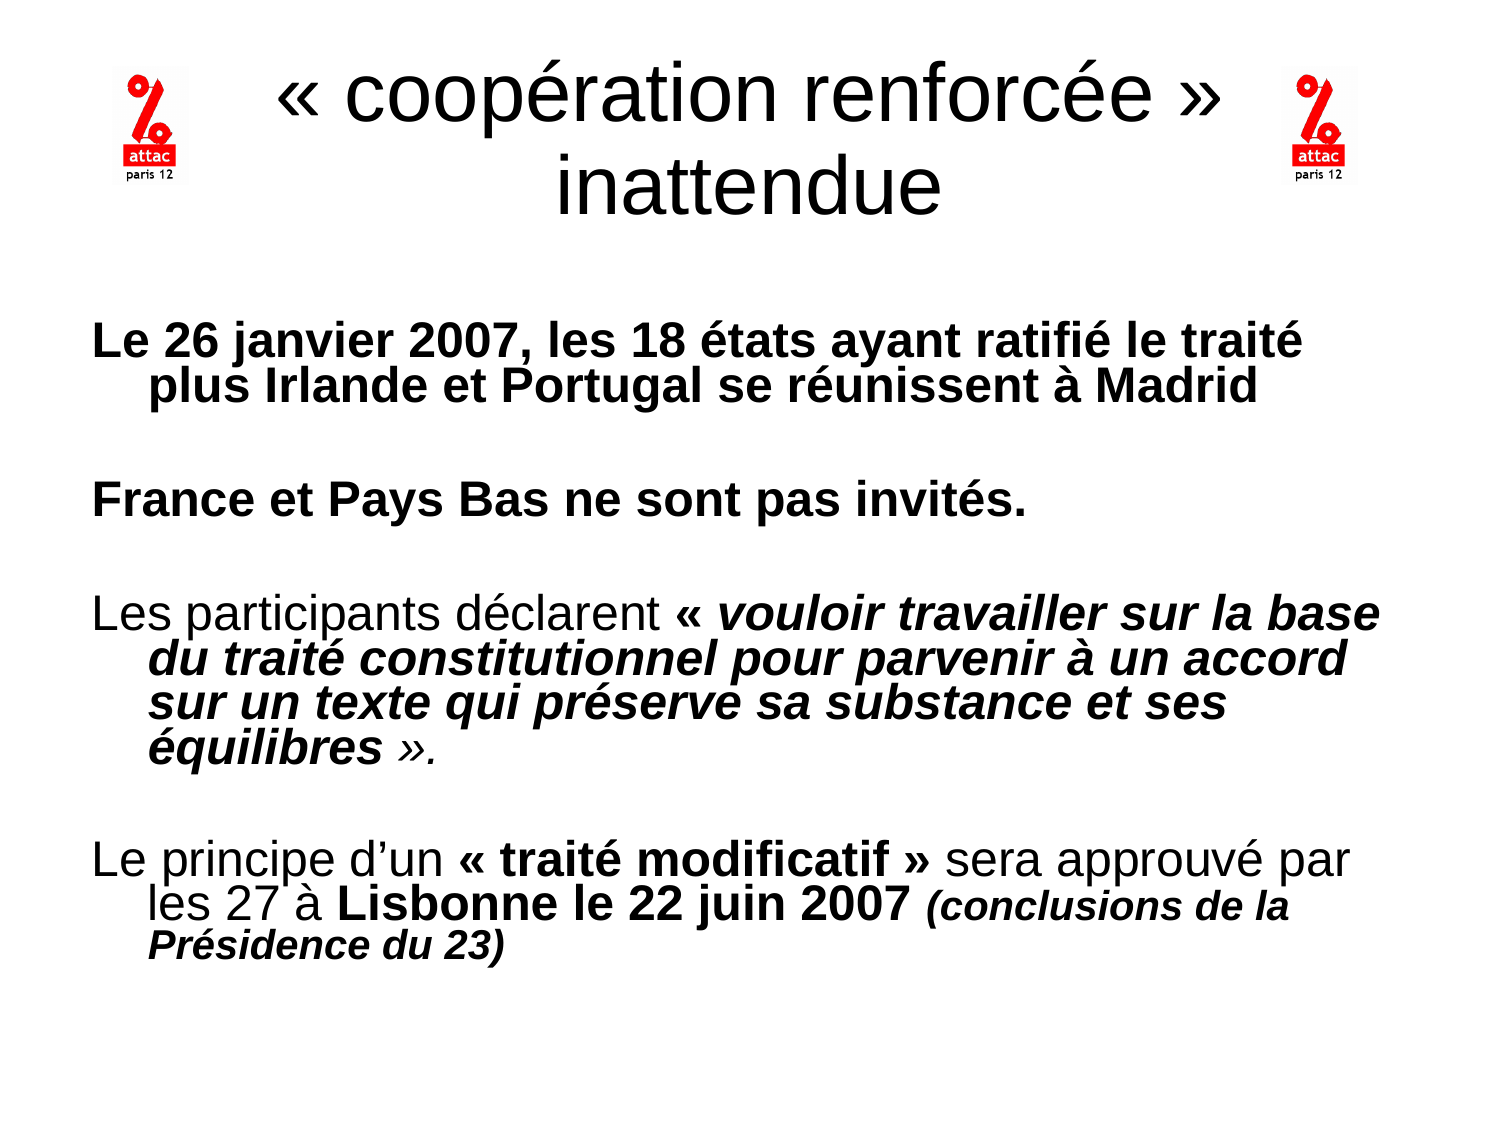

# « coopération renforcée » inattendue
Le 26 janvier 2007, les 18 états ayant ratifié le traité plus Irlande et Portugal se réunissent à Madrid
France et Pays Bas ne sont pas invités.
Les participants déclarent « vouloir travailler sur la base du traité constitutionnel pour parvenir à un accord sur un texte qui préserve sa substance et ses équilibres ».
Le principe d’un « traité modificatif » sera approuvé par les 27 à Lisbonne le 22 juin 2007 (conclusions de la Présidence du 23)